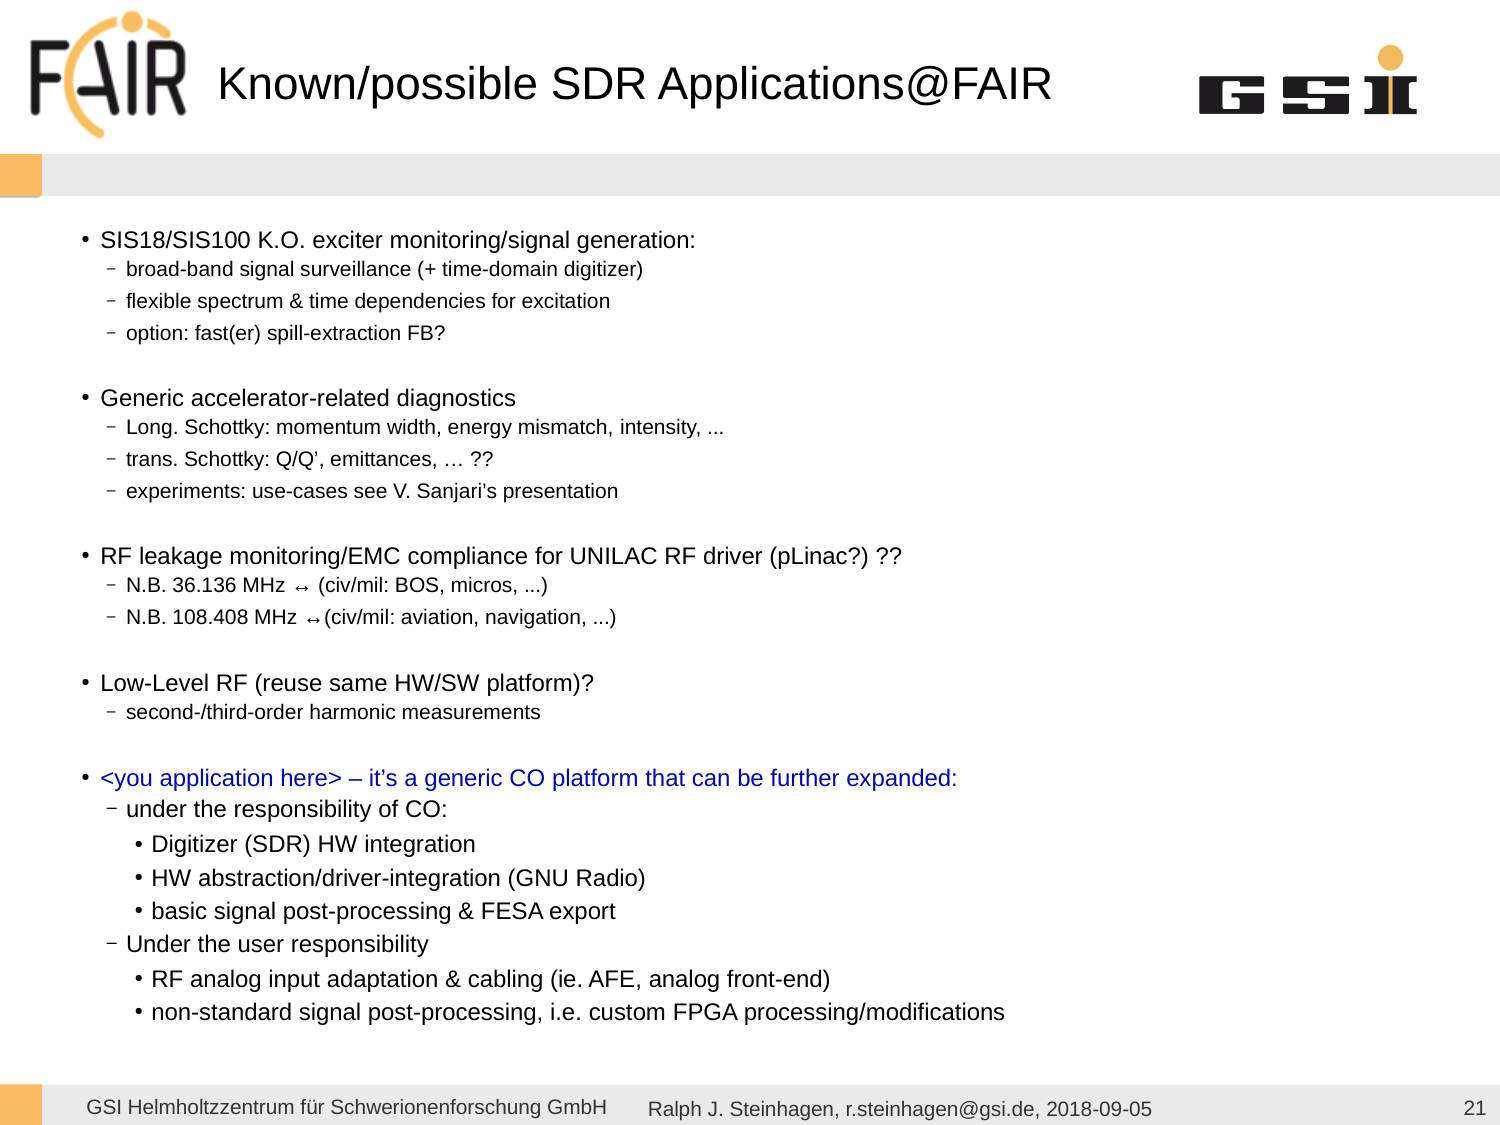

# Known/possible SDR Applications@FAIR
SIS18/SIS100 K.O. exciter monitoring/signal generation:
broad-band signal surveillance (+ time-domain digitizer)
flexible spectrum & time dependencies for excitation
option: fast(er) spill-extraction FB?
Generic accelerator-related diagnostics
Long. Schottky: momentum width, energy mismatch, intensity, ...
trans. Schottky: Q/Q’, emittances, … ??
experiments: use-cases see V. Sanjari’s presentation
RF leakage monitoring/EMC compliance for UNILAC RF driver (pLinac?) ??
N.B. 36.136 MHz ↔ (civ/mil: BOS, micros, ...)
N.B. 108.408 MHz ↔(civ/mil: aviation, navigation, ...)
Low-Level RF (reuse same HW/SW platform)?
second-/third-order harmonic measurements
<you application here> – it’s a generic CO platform that can be further expanded:
under the responsibility of CO:
Digitizer (SDR) HW integration
HW abstraction/driver-integration (GNU Radio)
basic signal post-processing & FESA export
Under the user responsibility
RF analog input adaptation & cabling (ie. AFE, analog front-end)
non-standard signal post-processing, i.e. custom FPGA processing/modifications